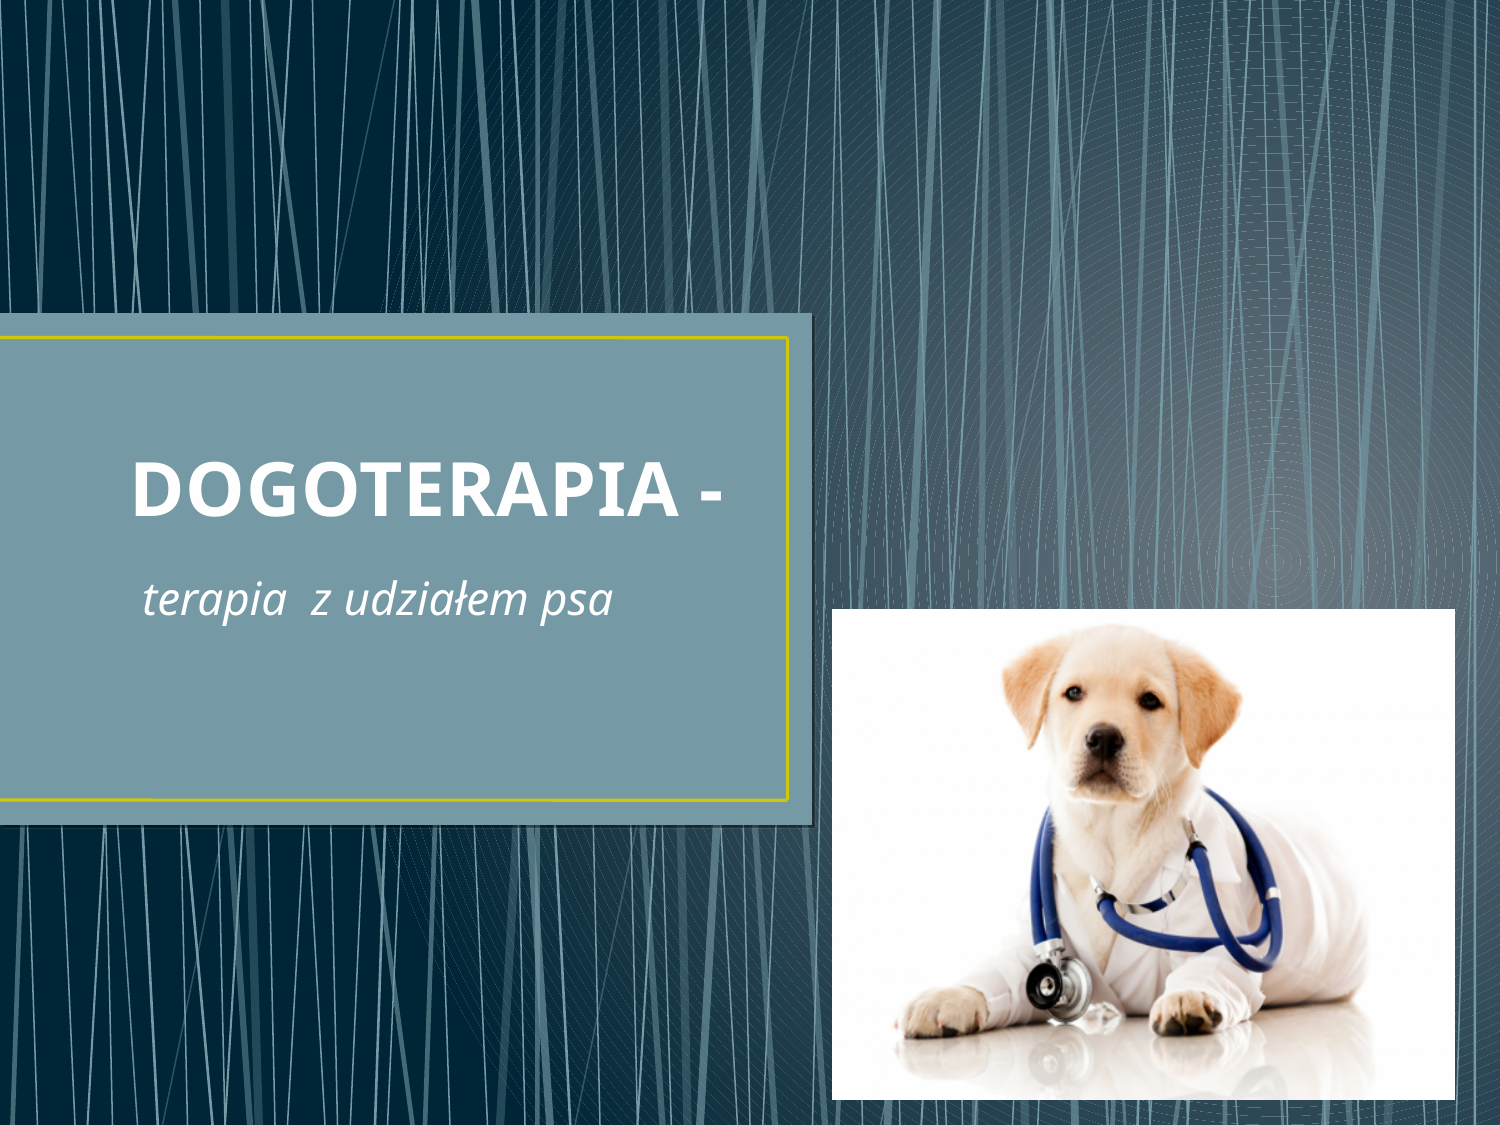

# DOGOTERAPIA -
terapia z udziałem psa